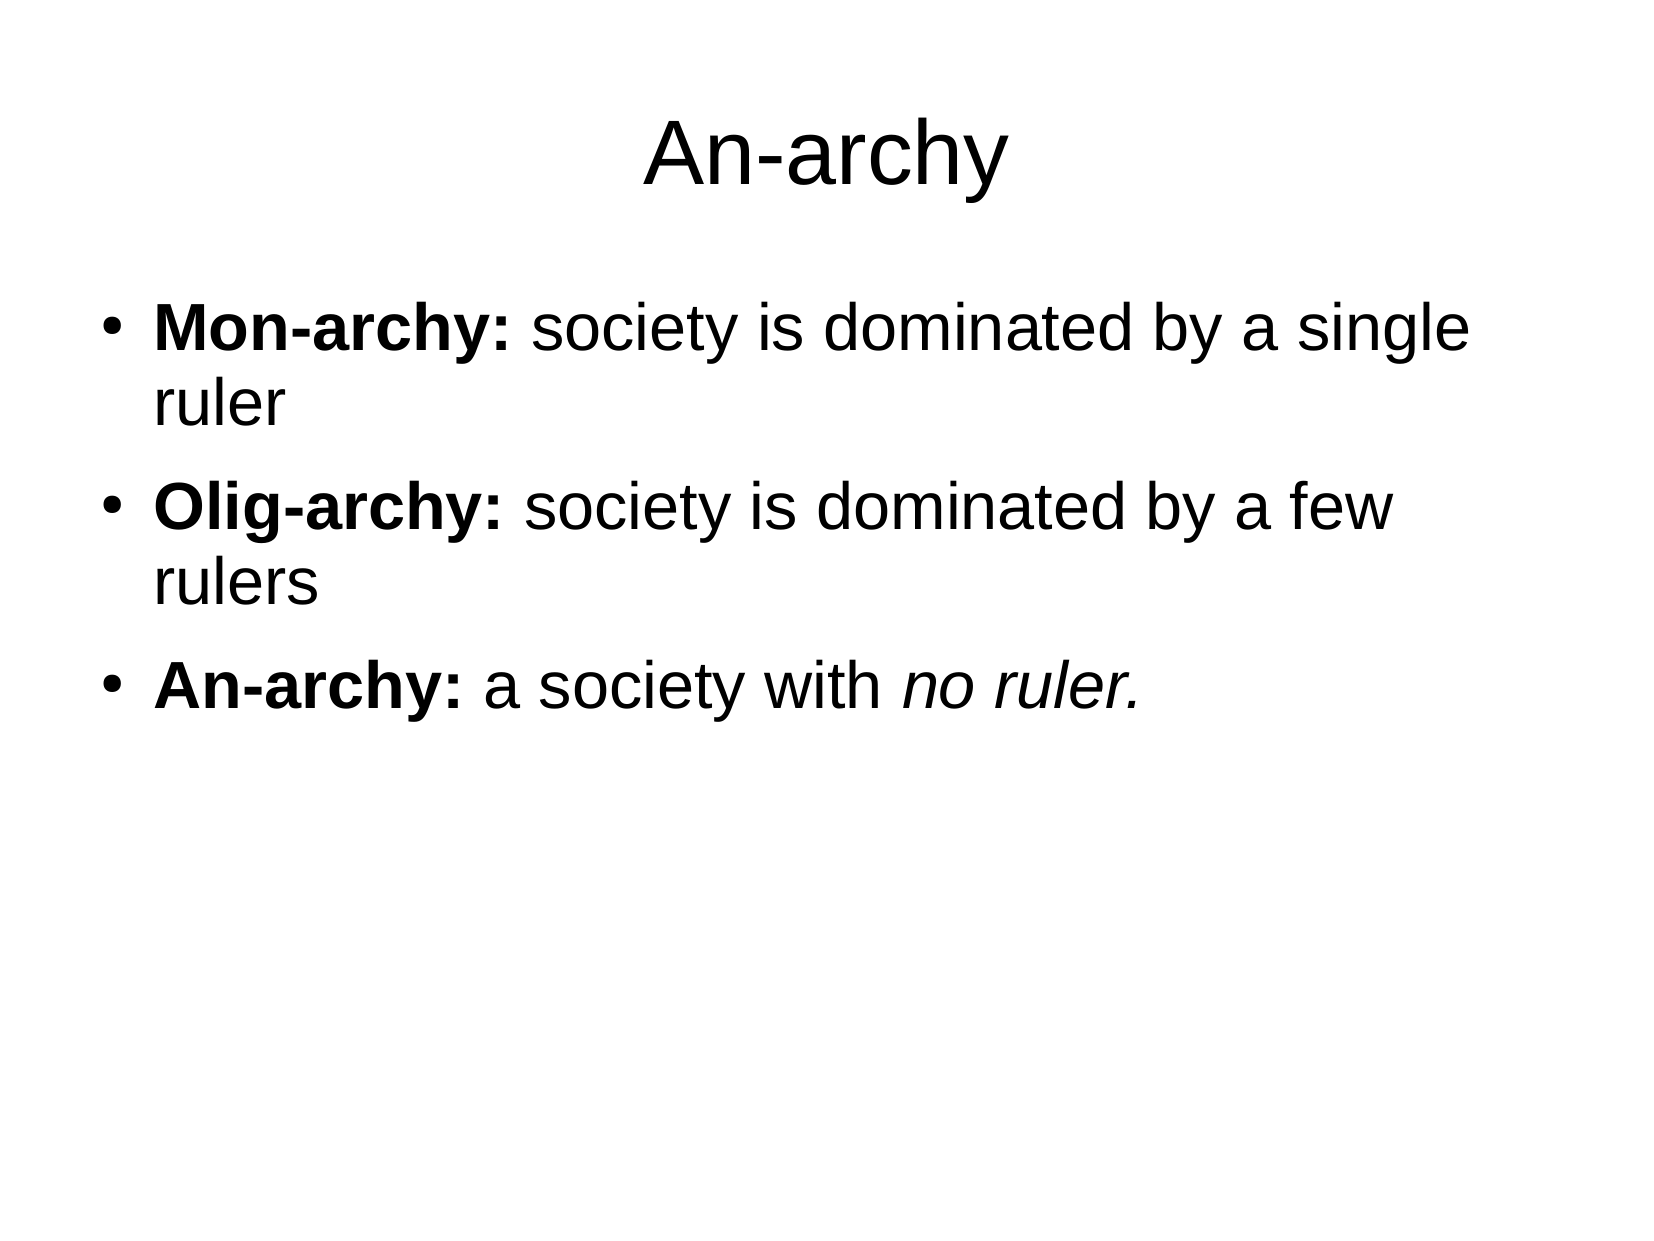

# An-archy
Mon-archy: society is dominated by a single ruler
Olig-archy: society is dominated by a few rulers
An-archy: a society with no ruler.